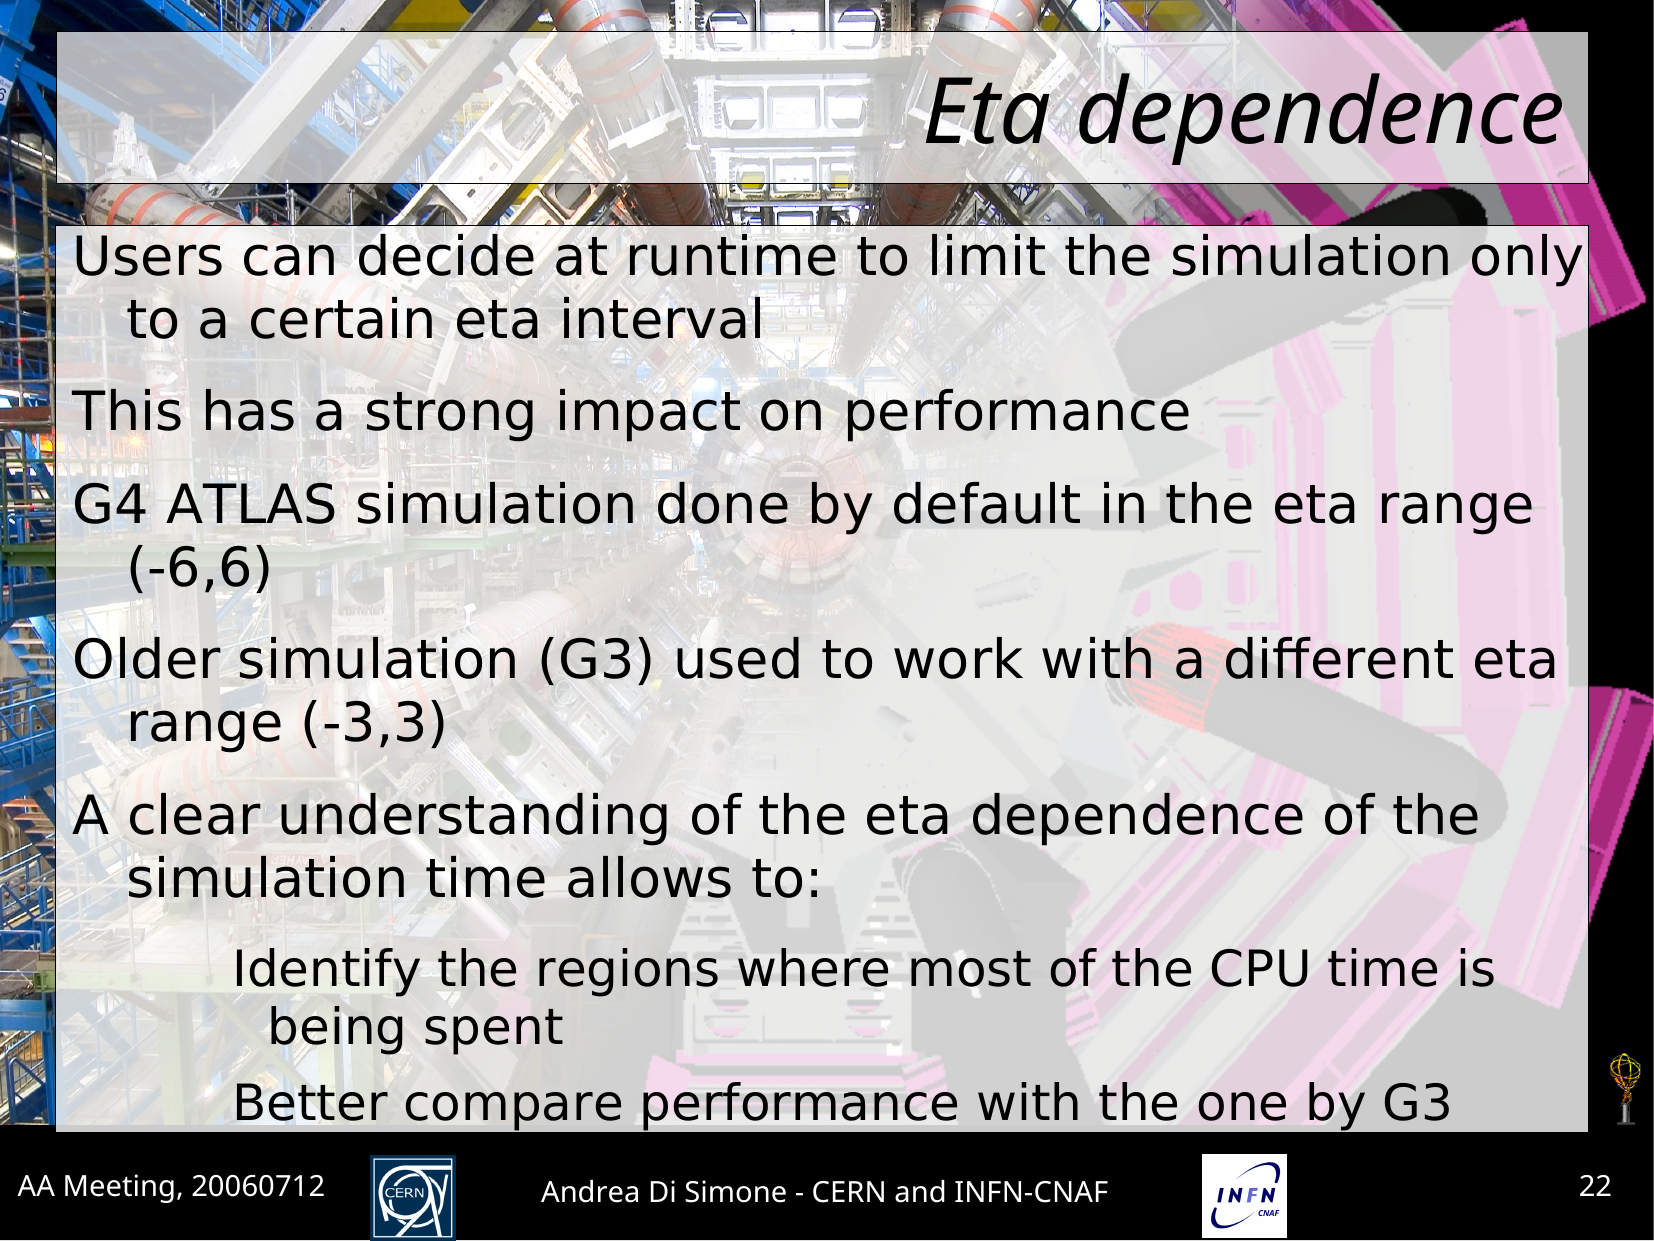

# Eta dependence
Users can decide at runtime to limit the simulation only to a certain eta interval
This has a strong impact on performance
G4 ATLAS simulation done by default in the eta range (-6,6)
Older simulation (G3) used to work with a different eta range (-3,3)
A clear understanding of the eta dependence of the simulation time allows to:
Identify the regions where most of the CPU time is being spent
Better compare performance with the one by G3
AA Meeting, 20060712
22
Andrea Di Simone - CERN and INFN-CNAF